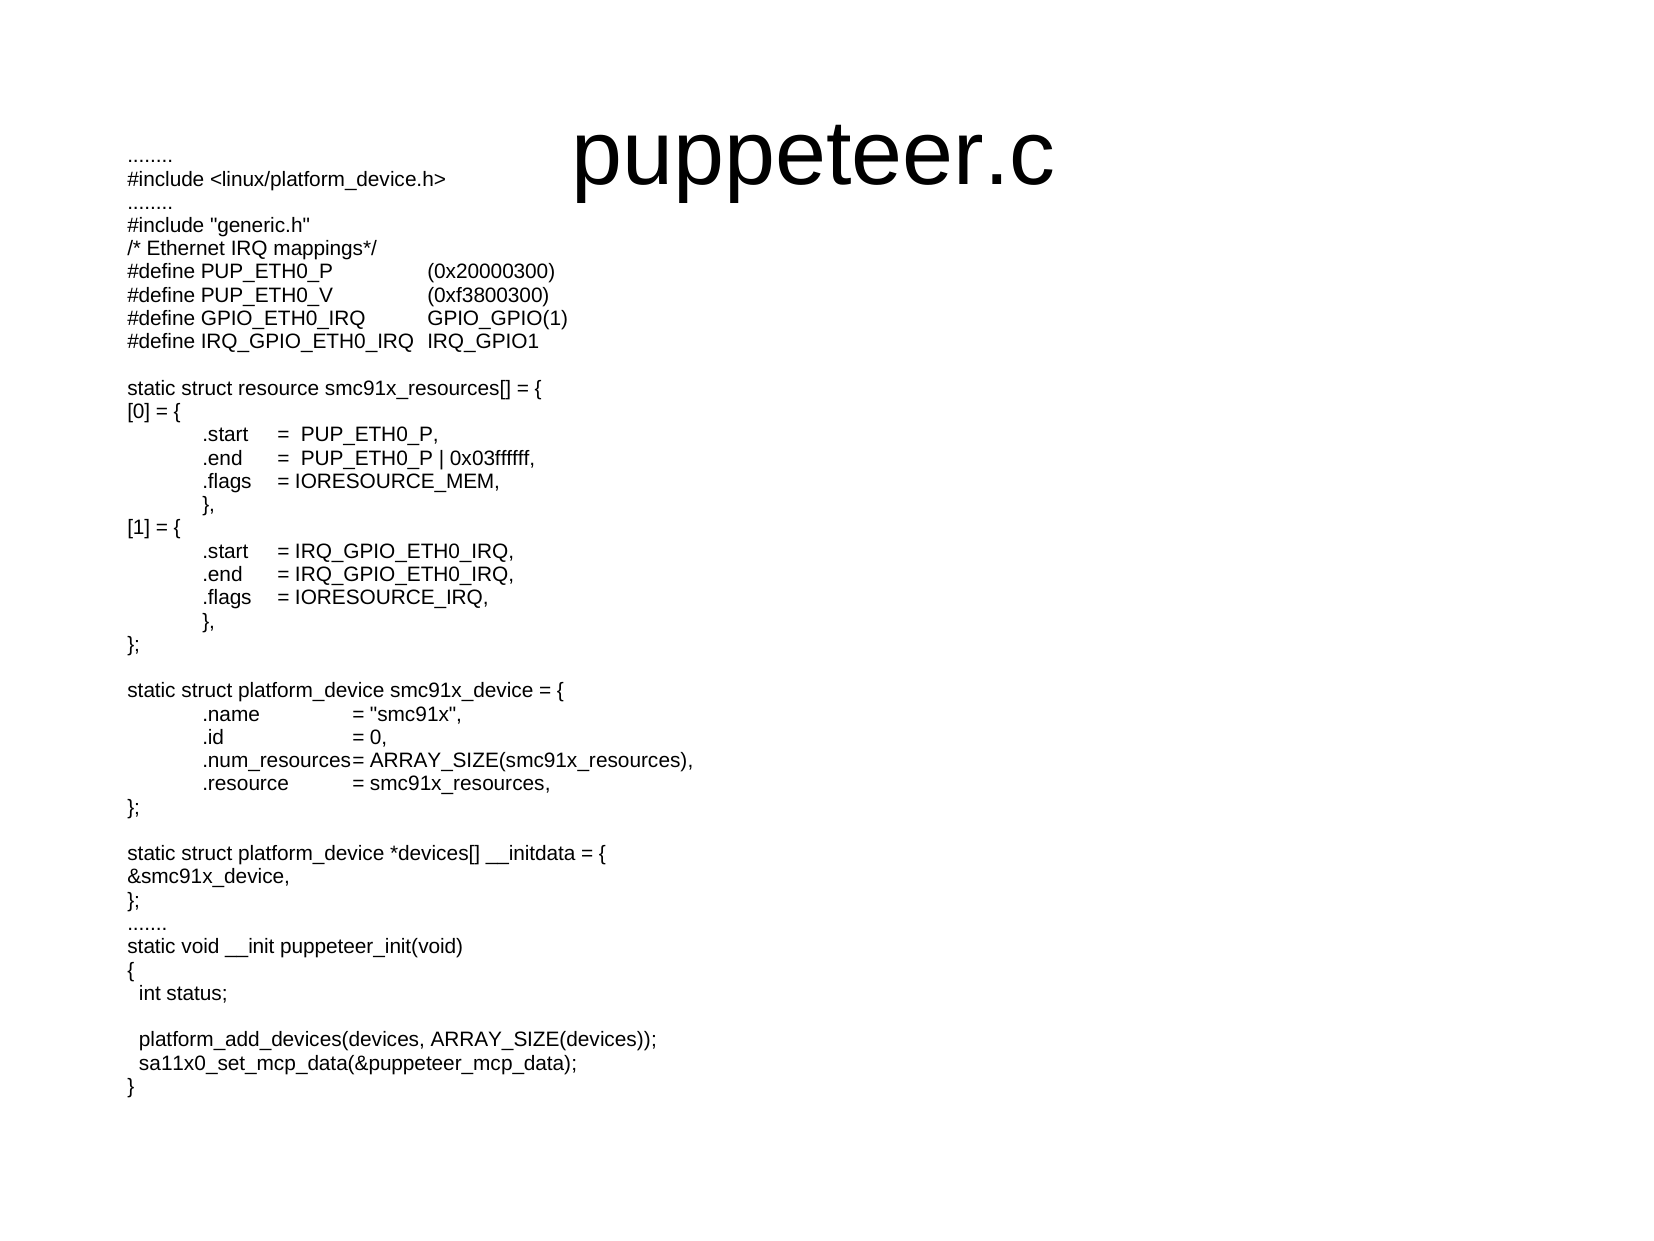

# puppeteer.c
........
#include <linux/platform_device.h>
........
#include "generic.h"
/* Ethernet IRQ mappings*/
#define PUP_ETH0_P		(0x20000300)
#define PUP_ETH0_V		(0xf3800300)
#define GPIO_ETH0_IRQ	GPIO_GPIO(1)
#define IRQ_GPIO_ETH0_IRQ	IRQ_GPIO1
static struct resource smc91x_resources[] = {
[0] = {
	.start	= PUP_ETH0_P,
	.end	= PUP_ETH0_P | 0x03ffffff,
	.flags	= IORESOURCE_MEM,
	},
[1] = {
	.start	= IRQ_GPIO_ETH0_IRQ,
	.end	= IRQ_GPIO_ETH0_IRQ,
	.flags	= IORESOURCE_IRQ,
	},
};
static struct platform_device smc91x_device = {
	.name		= "smc91x",
	.id		= 0,
	.num_resources	= ARRAY_SIZE(smc91x_resources),
	.resource	= smc91x_resources,
};
static struct platform_device *devices[] __initdata = {
&smc91x_device,
};
.......
static void __init puppeteer_init(void)
{
 int status;
 platform_add_devices(devices, ARRAY_SIZE(devices));
 sa11x0_set_mcp_data(&puppeteer_mcp_data);
}